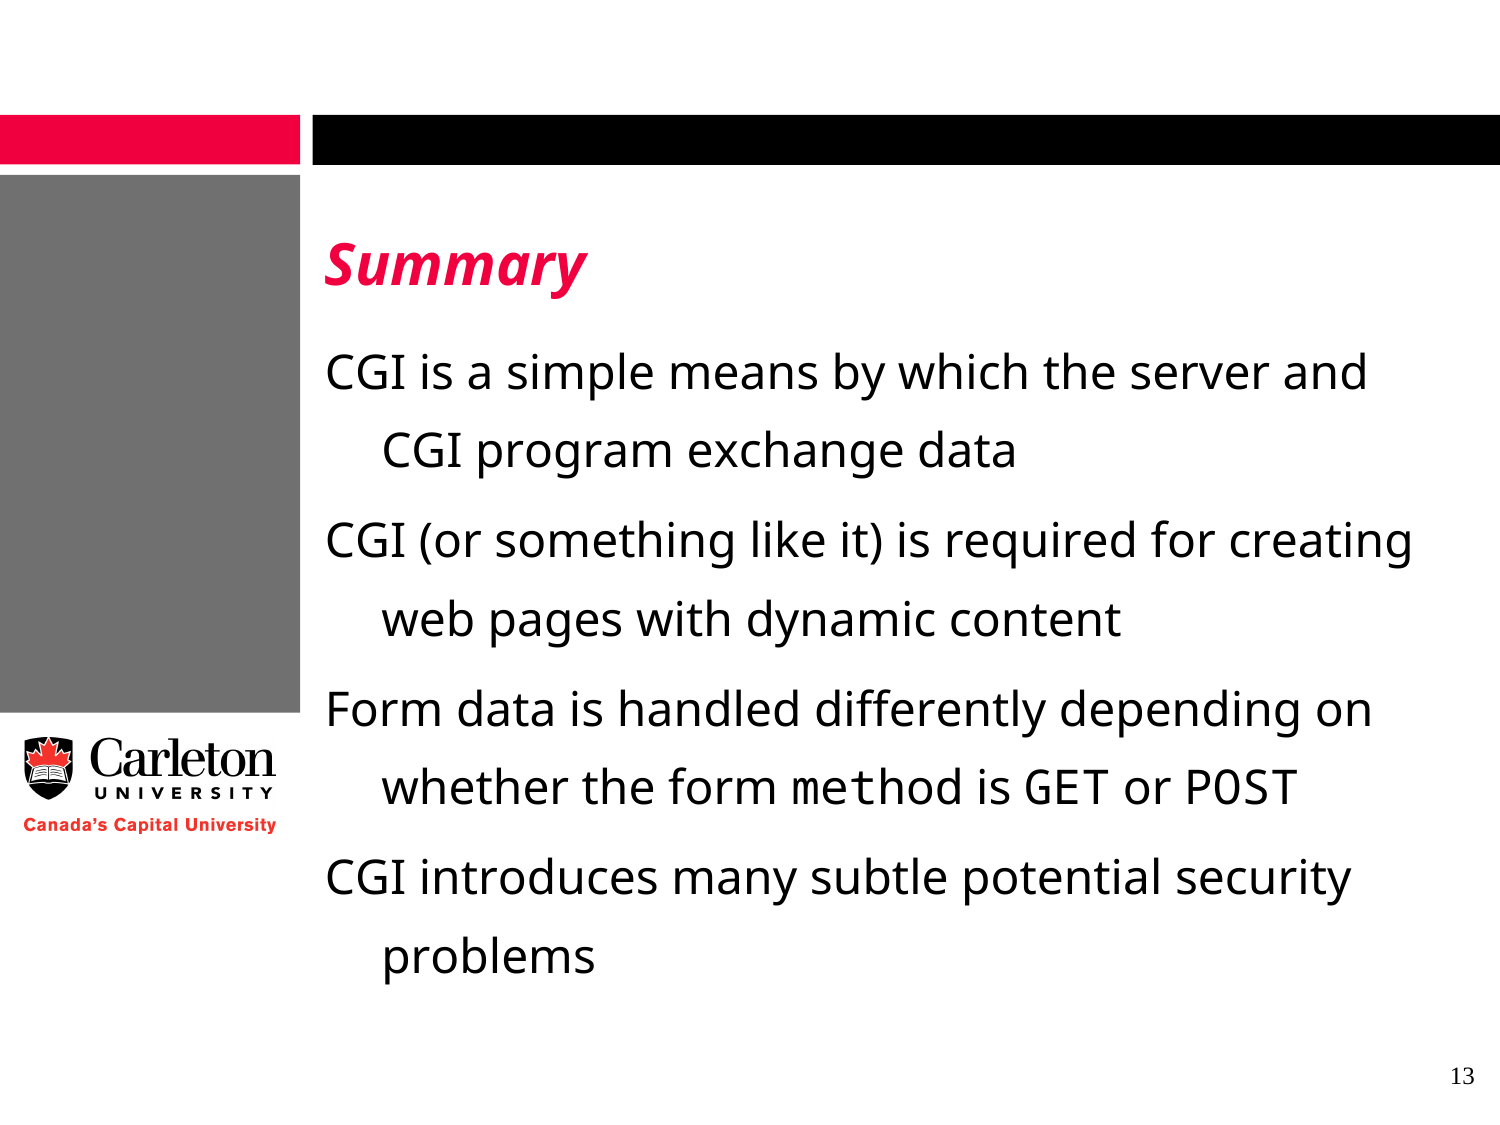

# Summary
CGI is a simple means by which the server and CGI program exchange data
CGI (or something like it) is required for creating web pages with dynamic content
Form data is handled differently depending on whether the form method is GET or POST
CGI introduces many subtle potential security problems
13